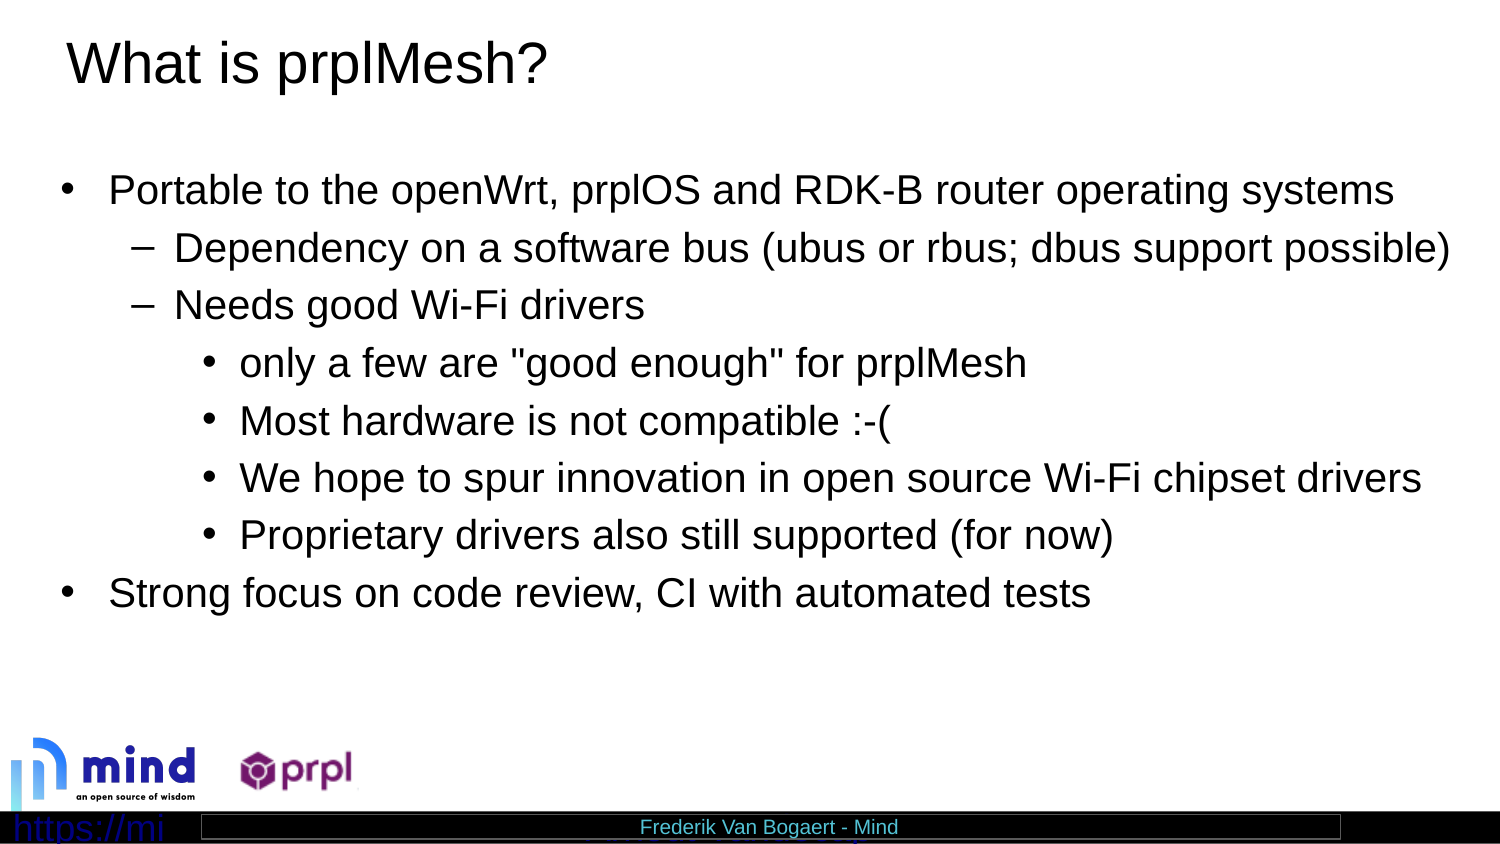

# What is prplMesh?
Portable to the openWrt, prplOS and RDK-B router operating systems
Dependency on a software bus (ubus or rbus; dbus support possible)
Needs good Wi-Fi drivers
only a few are "good enough" for prplMesh
Most hardware is not compatible :-(
We hope to spur innovation in open source Wi-Fi chipset drivers
Proprietary drivers also still supported (for now)
Strong focus on code review, CI with automated tests
Frederik Van Bogaert - Mind